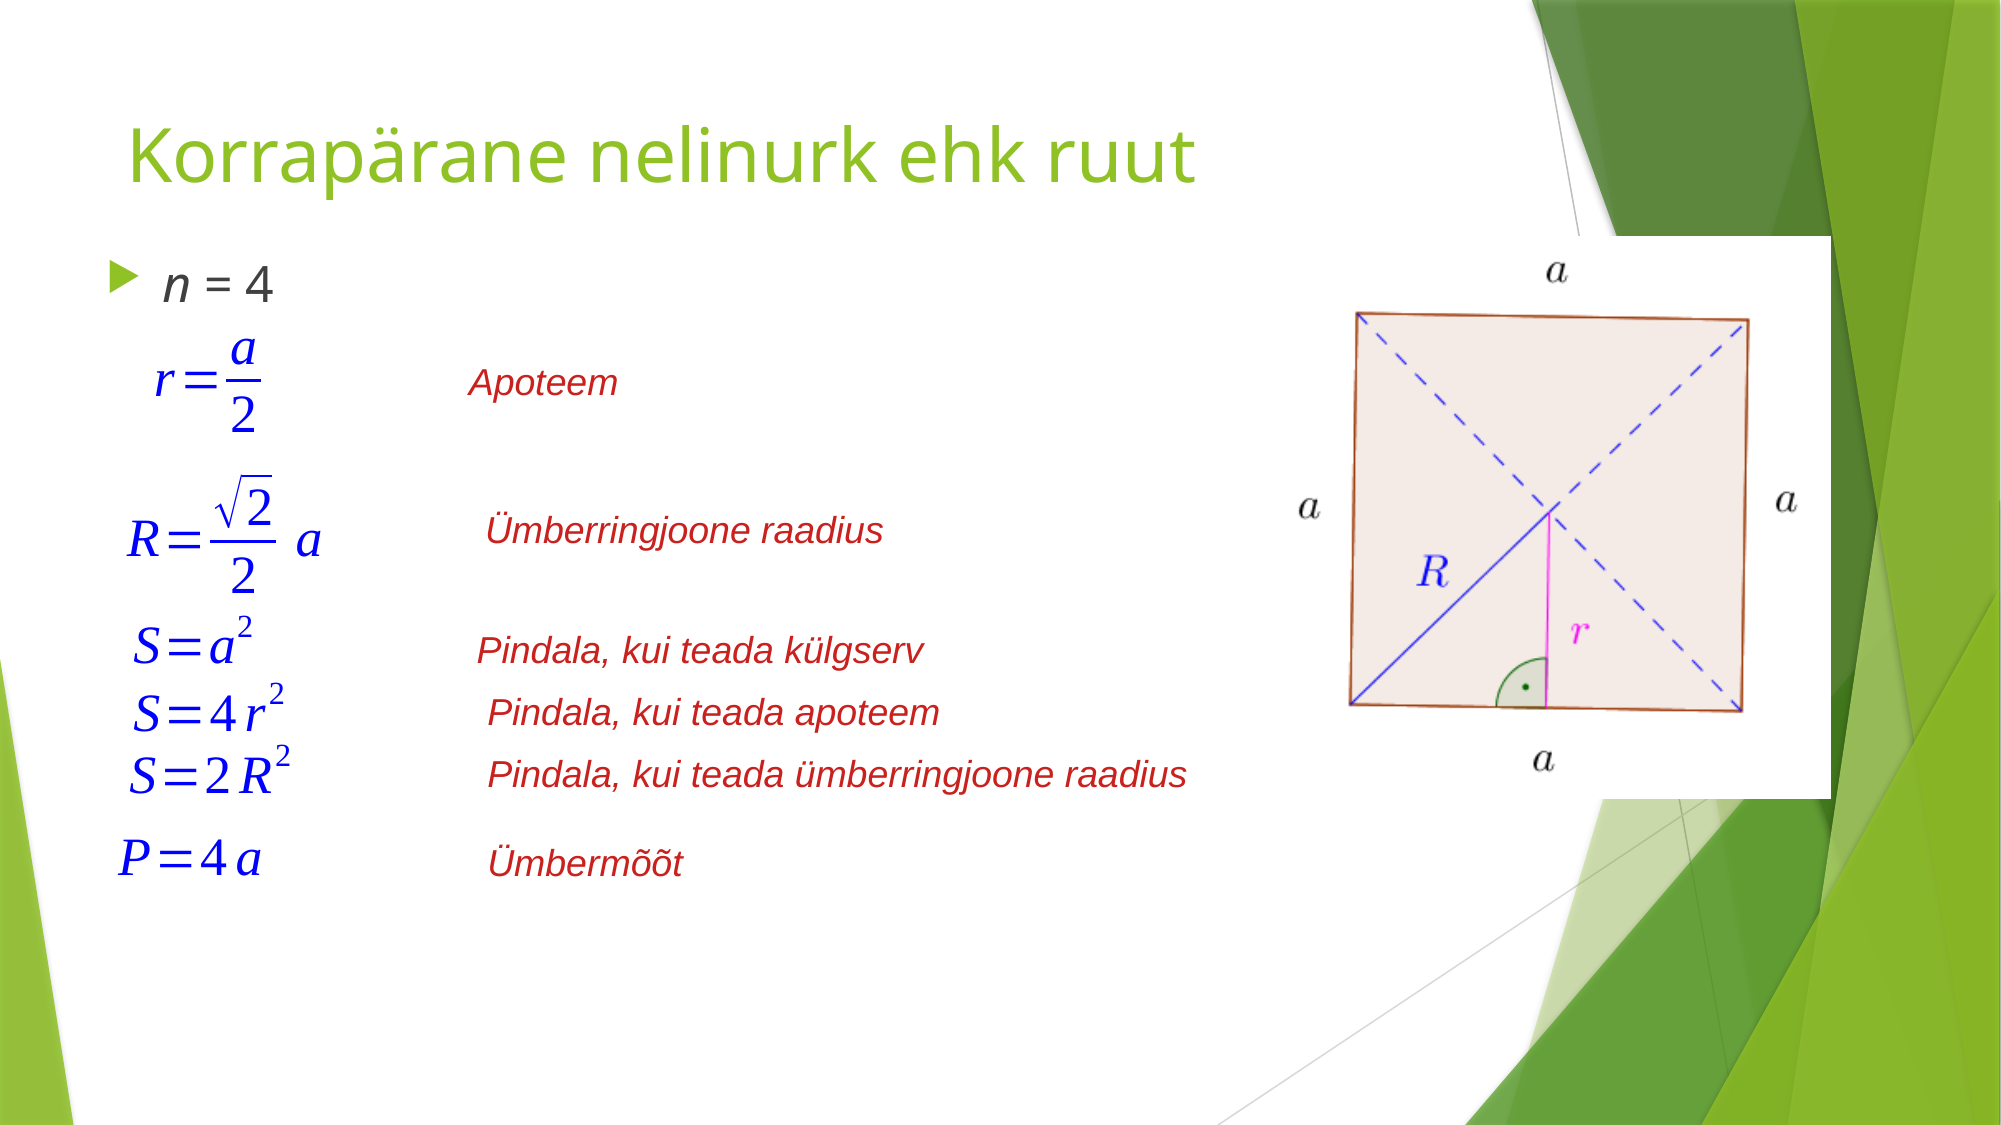

# Korrapärane nelinurk ehk ruut
n = 4
Apoteem
Ümberringjoone raadius
Pindala, kui teada külgserv
Pindala, kui teada apoteem
Pindala, kui teada ümberringjoone raadius
Ümbermõõt